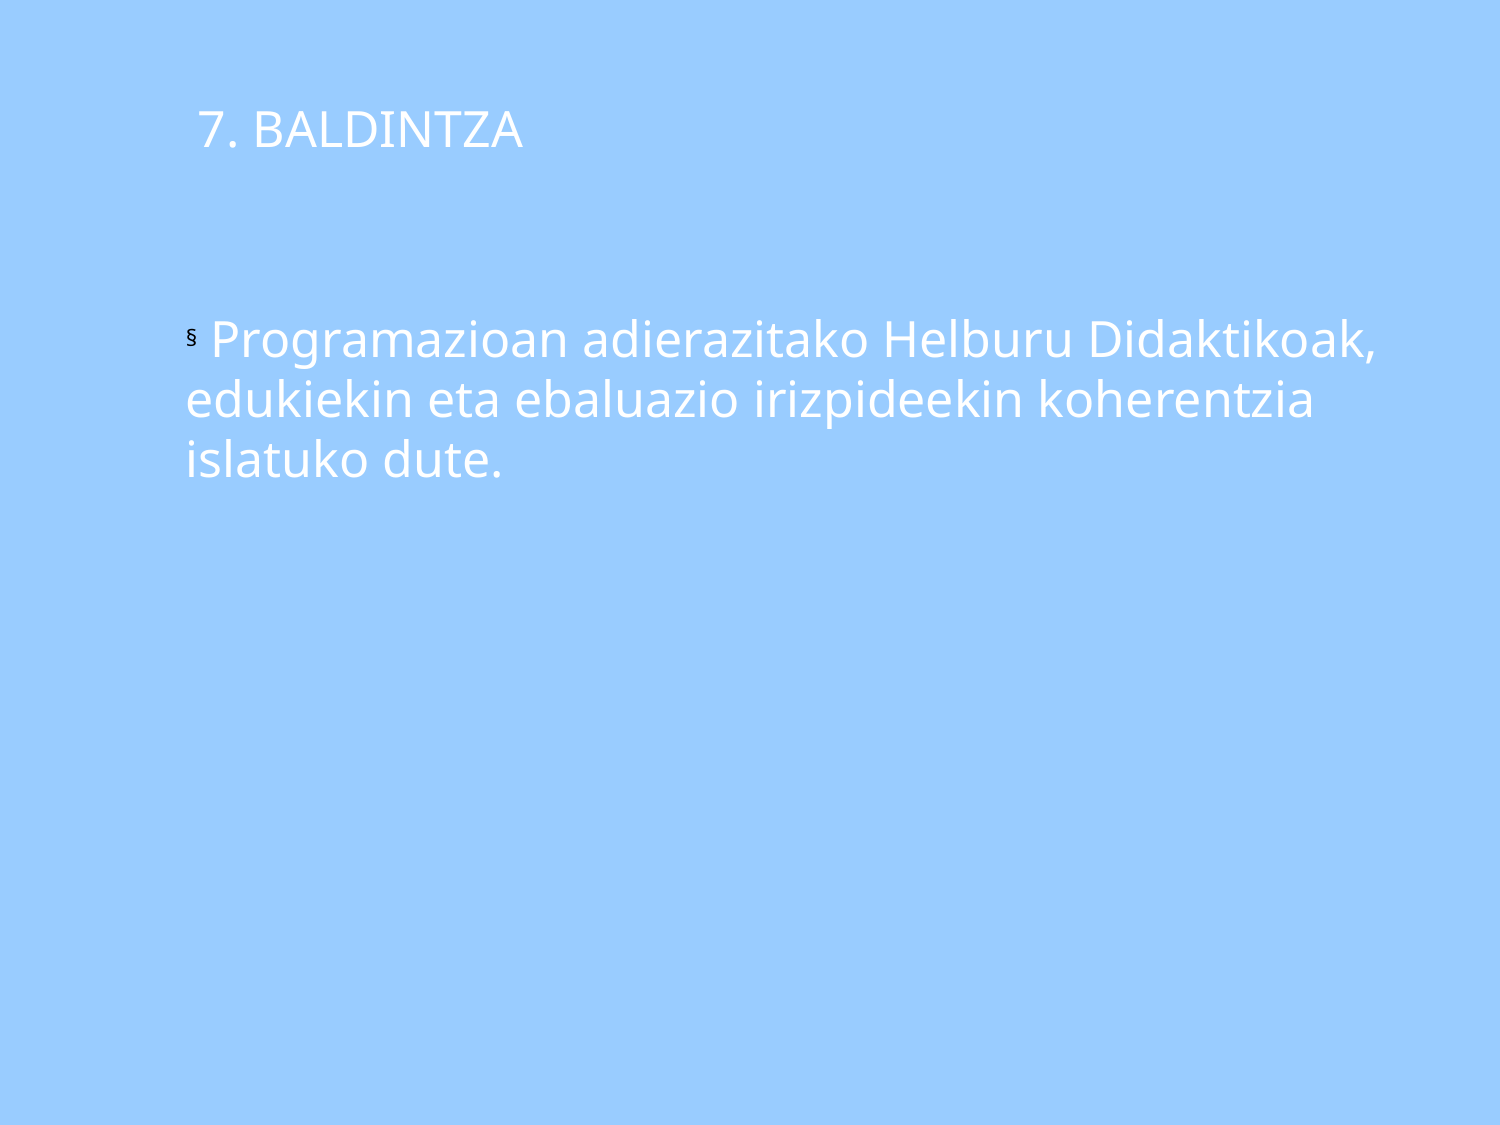

7. BALDINTZA
 Programazioan adierazitako Helburu Didaktikoak, edukiekin eta ebaluazio irizpideekin koherentzia islatuko dute.